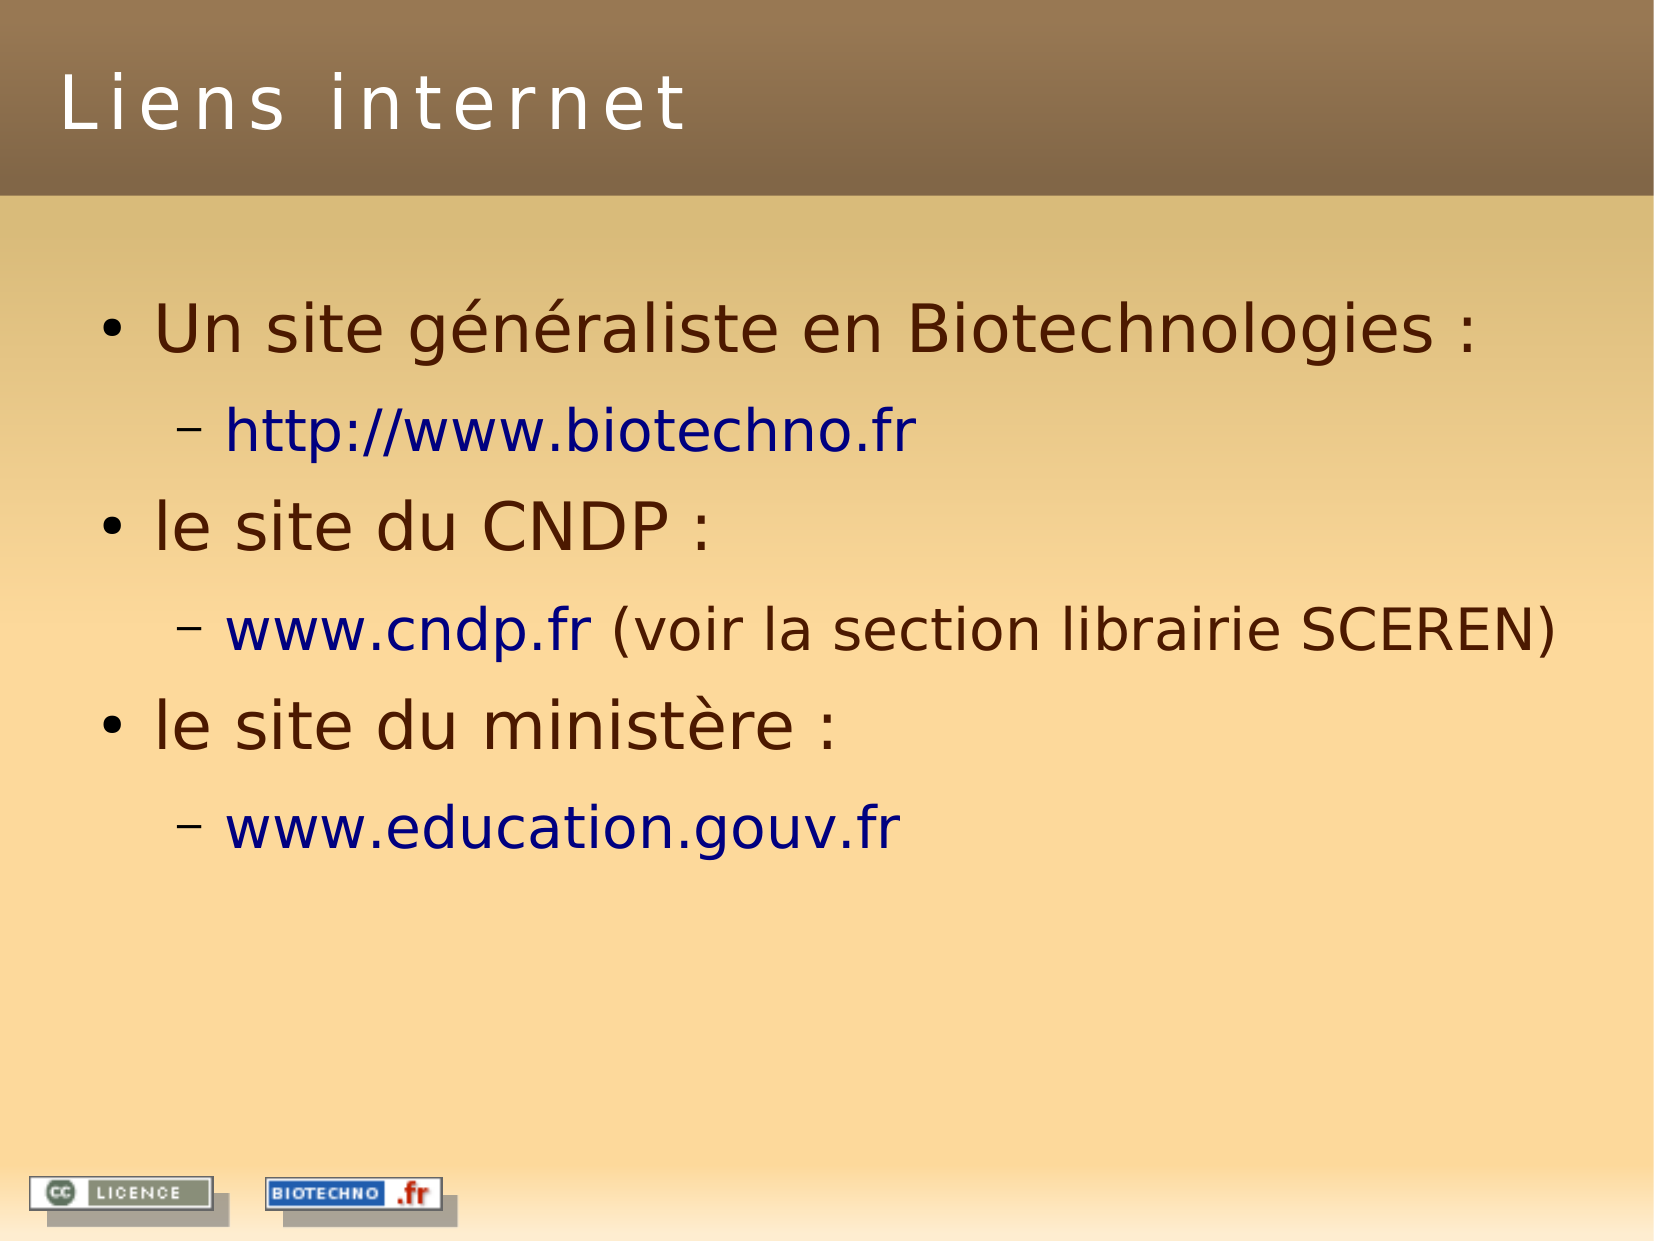

# Liens internet
Un site généraliste en Biotechnologies :
http://www.biotechno.fr
le site du CNDP :
www.cndp.fr (voir la section librairie SCEREN)
le site du ministère :
www.education.gouv.fr